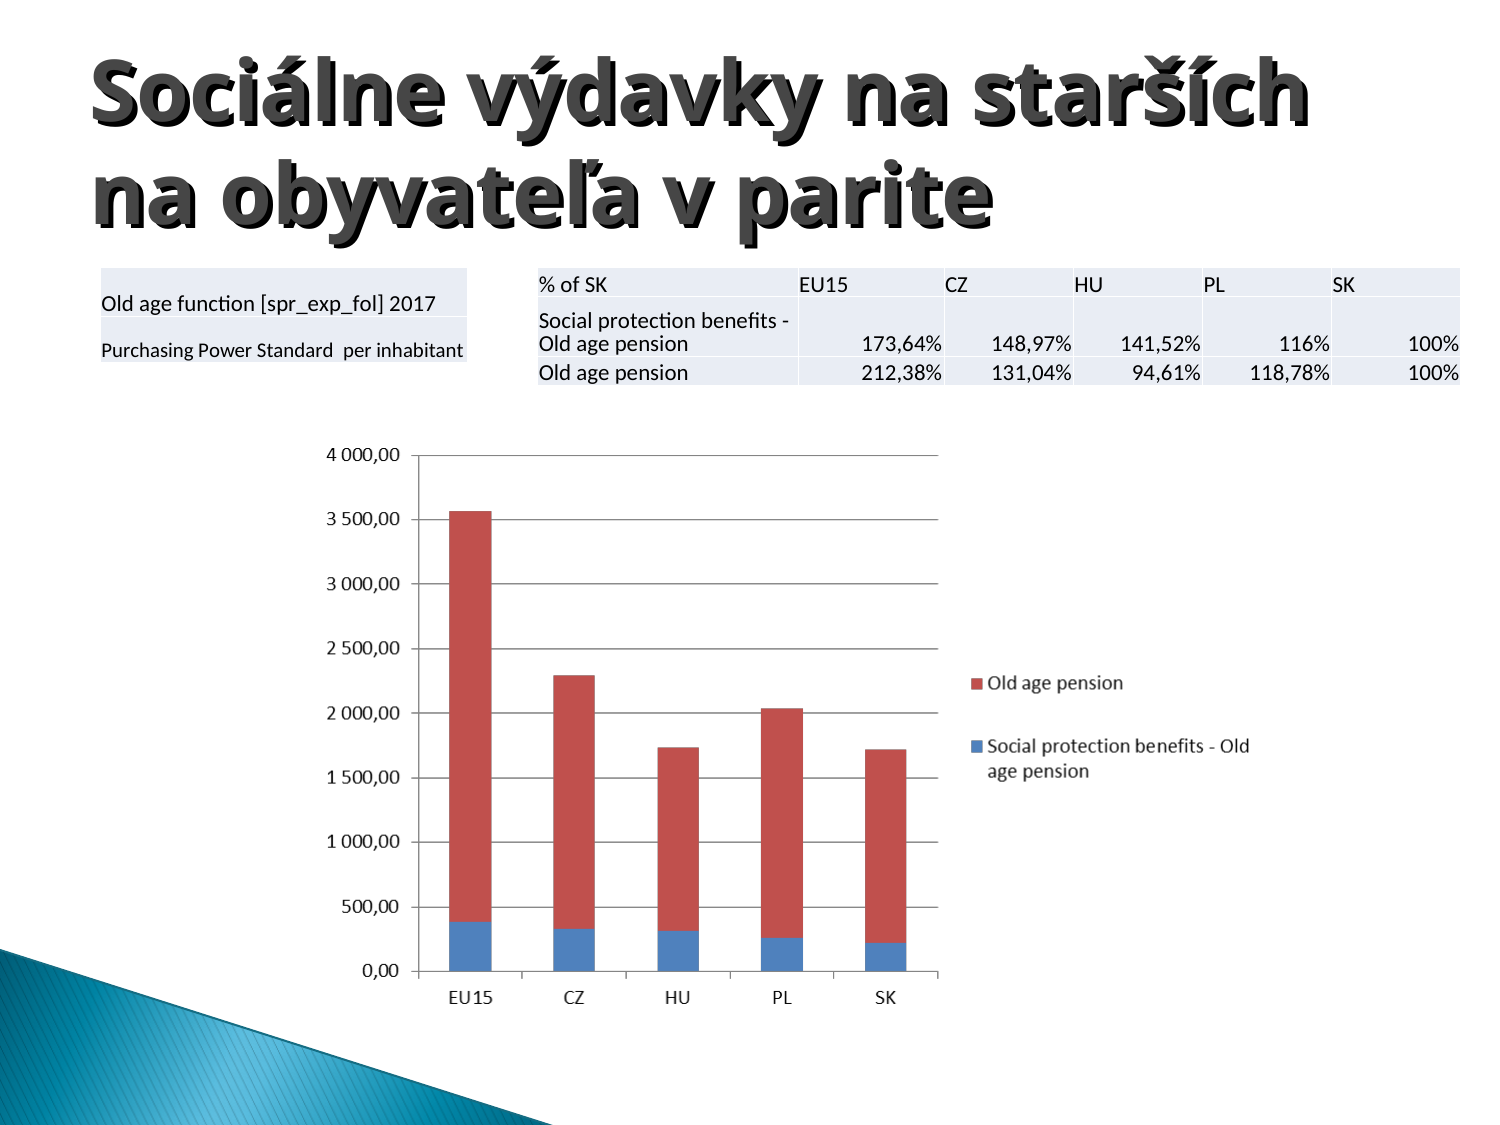

Sociálne výdavky na starších
na obyvateľa v parite
| Old age function [spr\_exp\_fol] 2017 |
| --- |
| Purchasing Power Standard per inhabitant |
| % of SK | EU15 | CZ | HU | PL | SK |
| --- | --- | --- | --- | --- | --- |
| Social protection benefits - Old age pension | 173,64% | 148,97% | 141,52% | 116% | 100% |
| Old age pension | 212,38% | 131,04% | 94,61% | 118,78% | 100% |